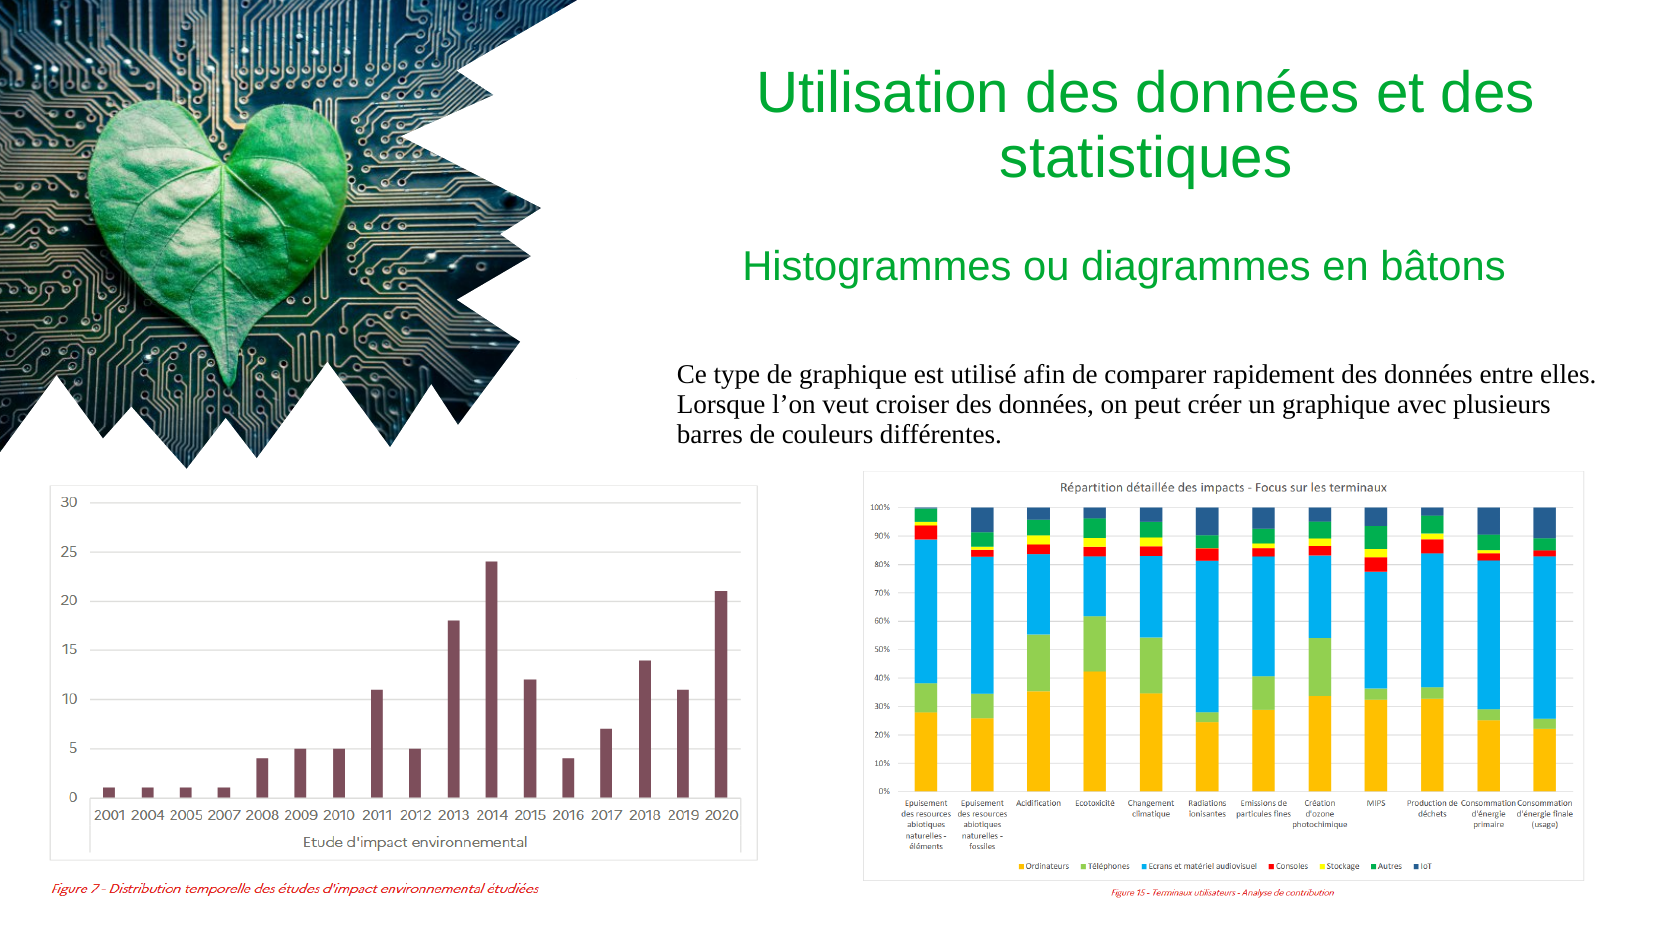

Utilisation des données et des statistiques
Histogrammes ou diagrammes en bâtons
Ce type de graphique est utilisé afin de comparer rapidement des données entre elles.
Lorsque l’on veut croiser des données, on peut créer un graphique avec plusieurs barres de couleurs différentes.